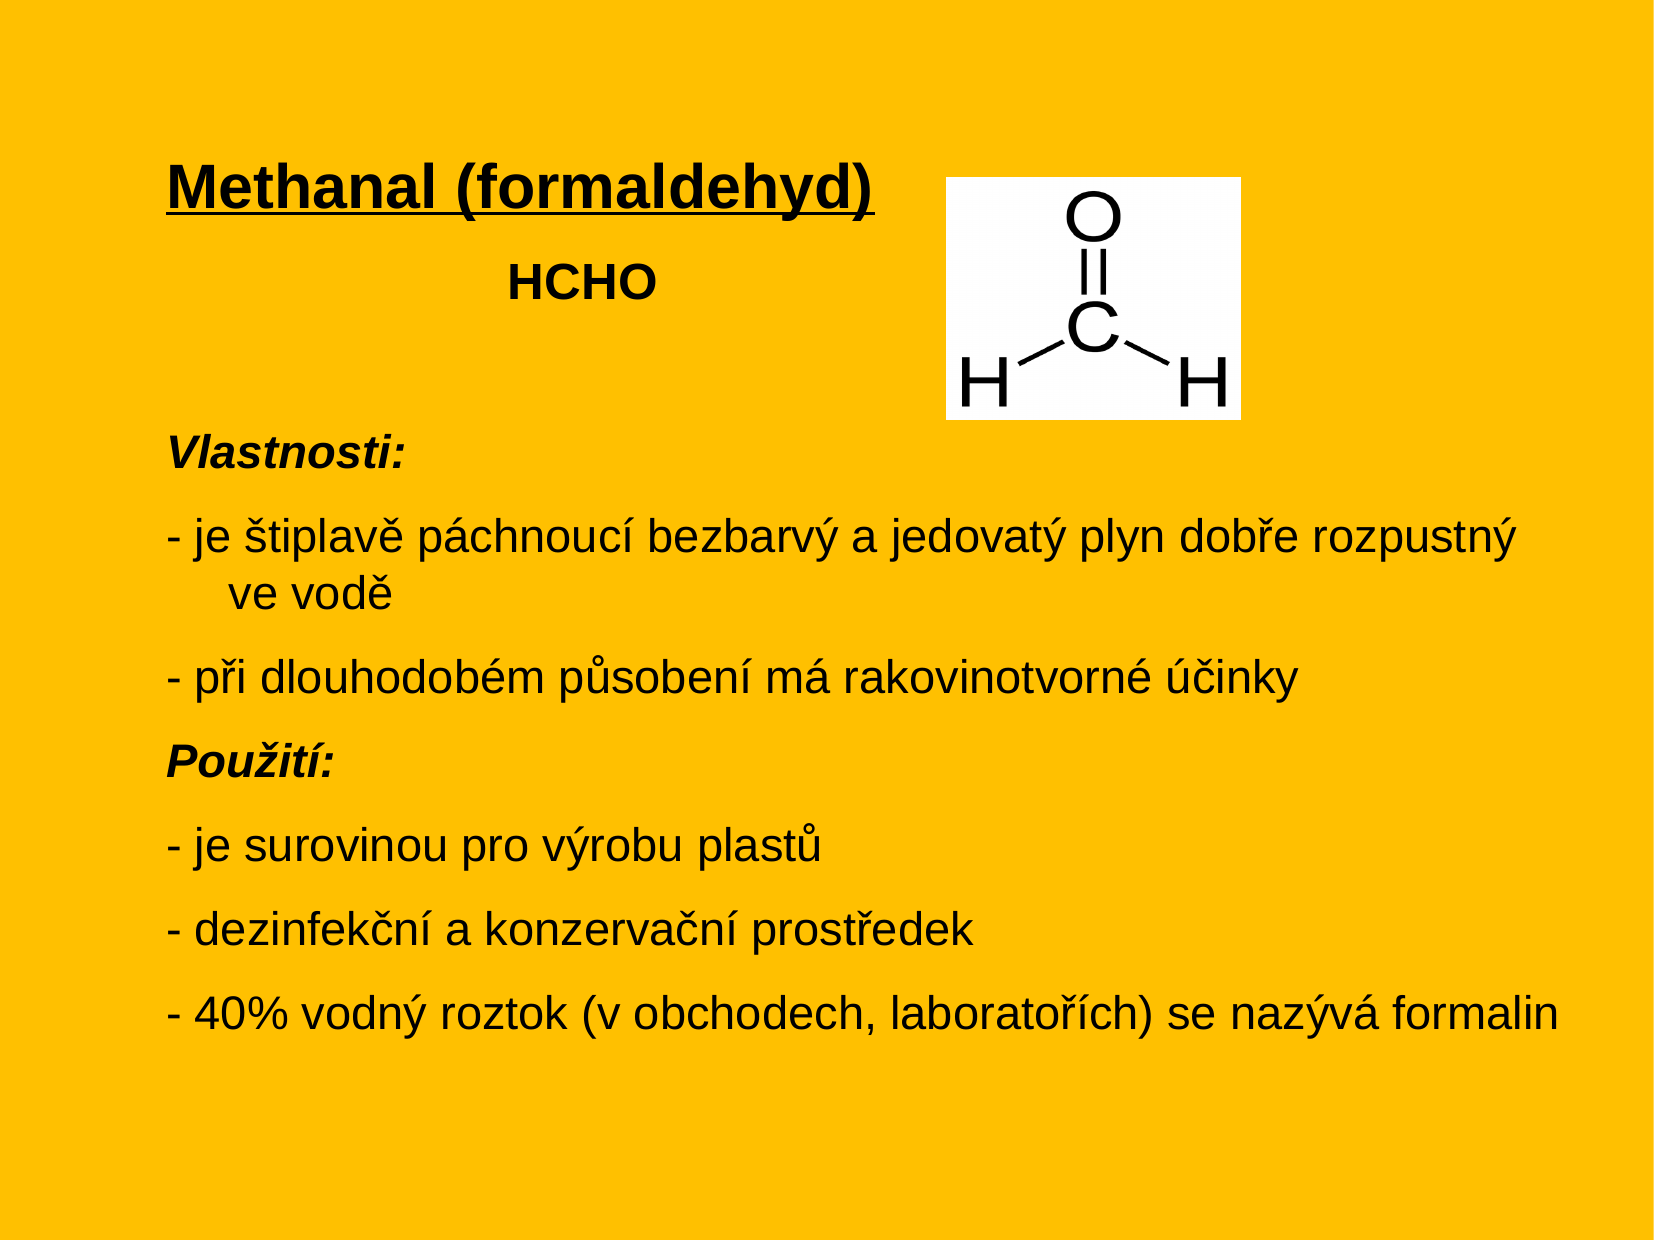

# Methanal (formaldehyd)
 HCHO
Vlastnosti:
- je štiplavě páchnoucí bezbarvý a jedovatý plyn dobře rozpustný ve vodě
- při dlouhodobém působení má rakovinotvorné účinky
Použití:
- je surovinou pro výrobu plastů
- dezinfekční a konzervační prostředek
- 40% vodný roztok (v obchodech, laboratořích) se nazývá formalin